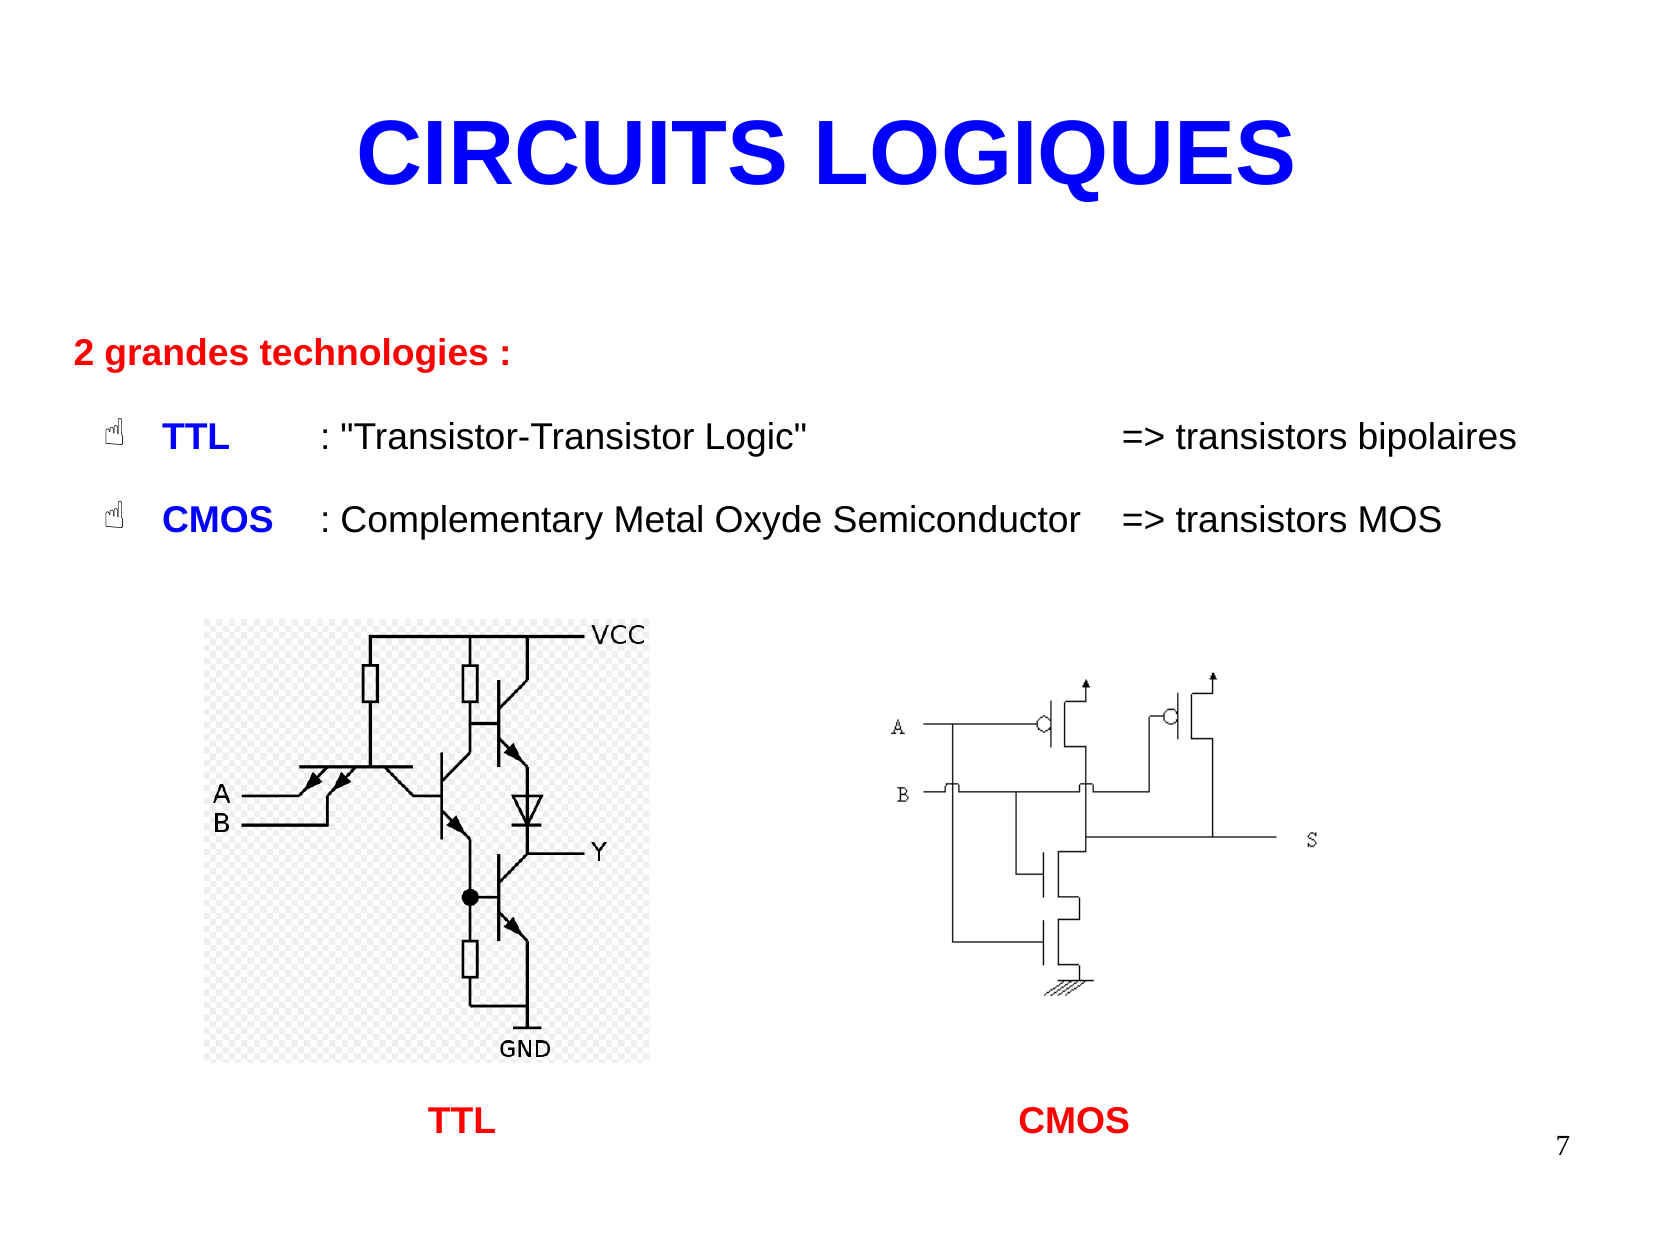

# CIRCUITS LOGIQUES
2 grandes technologies :
TTL		 : "Transistor-Transistor Logic" 					=> transistors bipolaires
CMOS	 : Complementary Metal Oxyde Semiconductor 	=> transistors MOS
TTL
CMOS
7